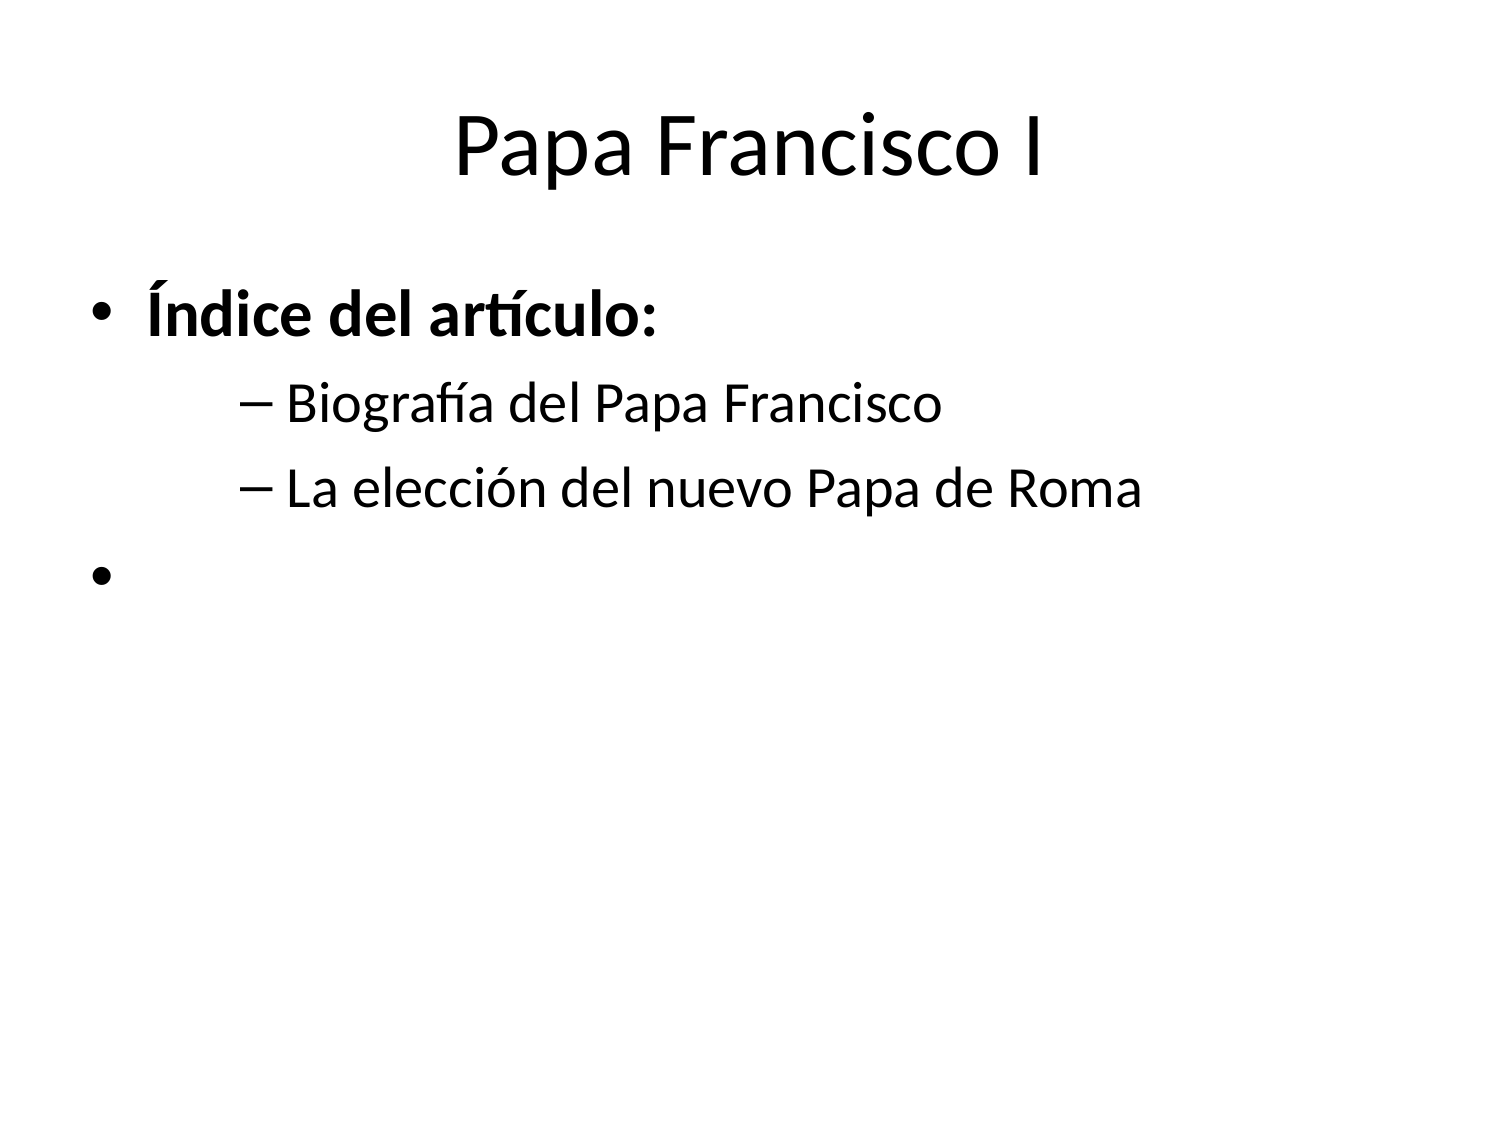

# Papa Francisco I
Índice del artículo:
Biografía del Papa Francisco
La elección del nuevo Papa de Roma